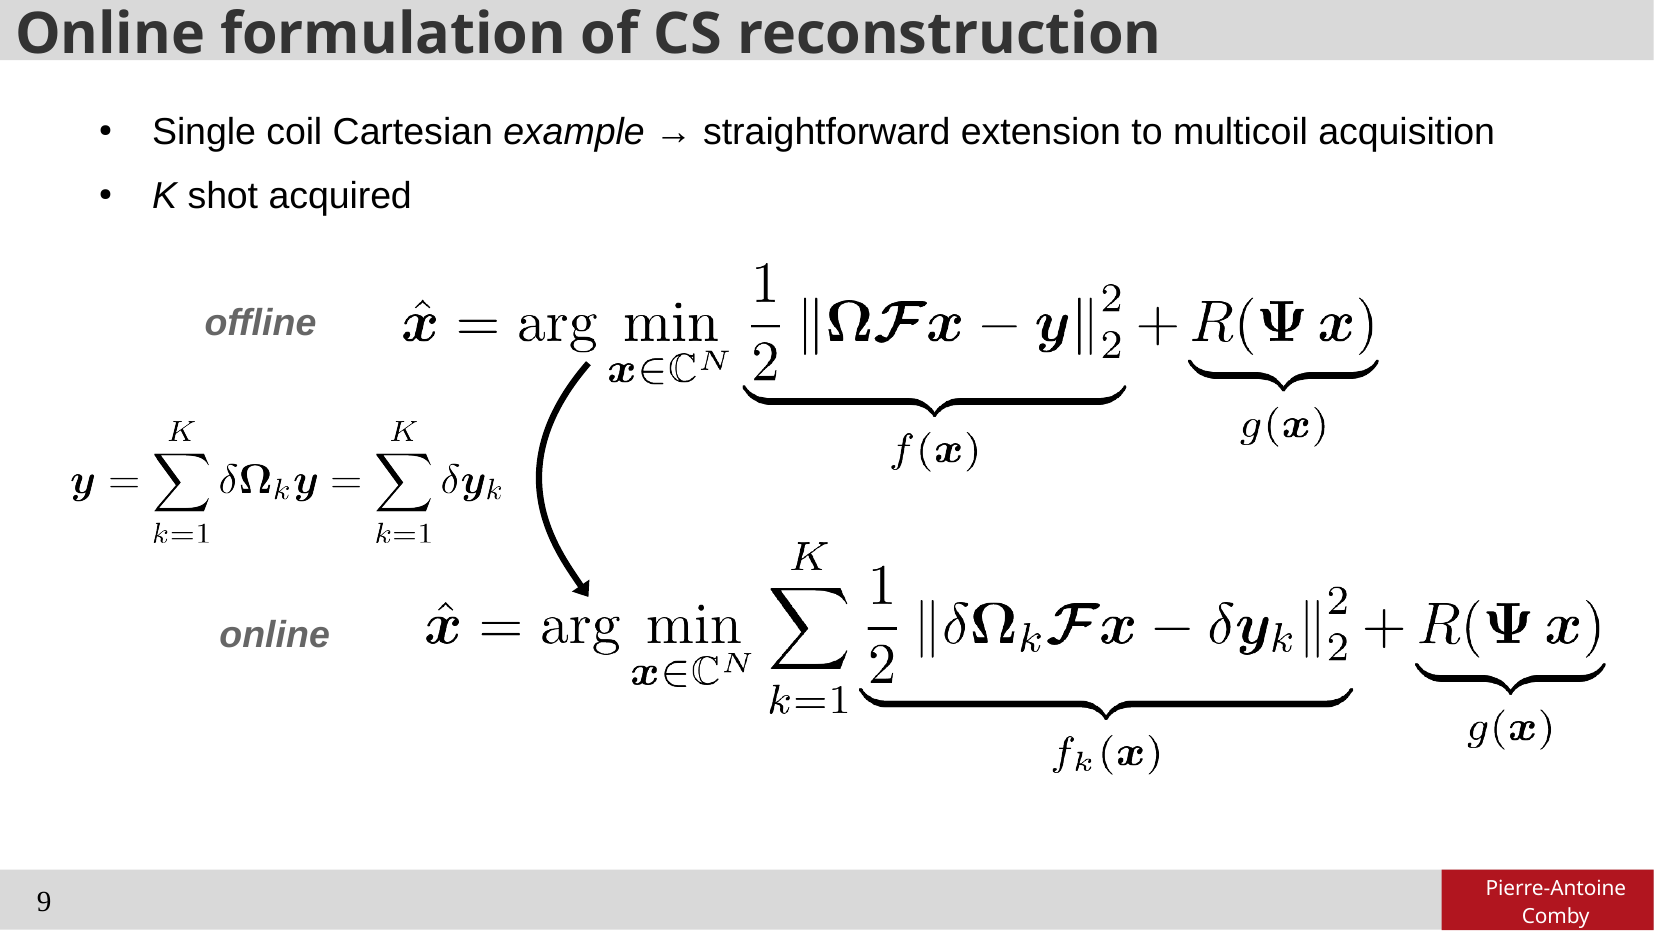

# Online formulation of CS reconstruction
Single coil Cartesian example → straightforward extension to multicoil acquisition
K shot acquired
offline
online
9